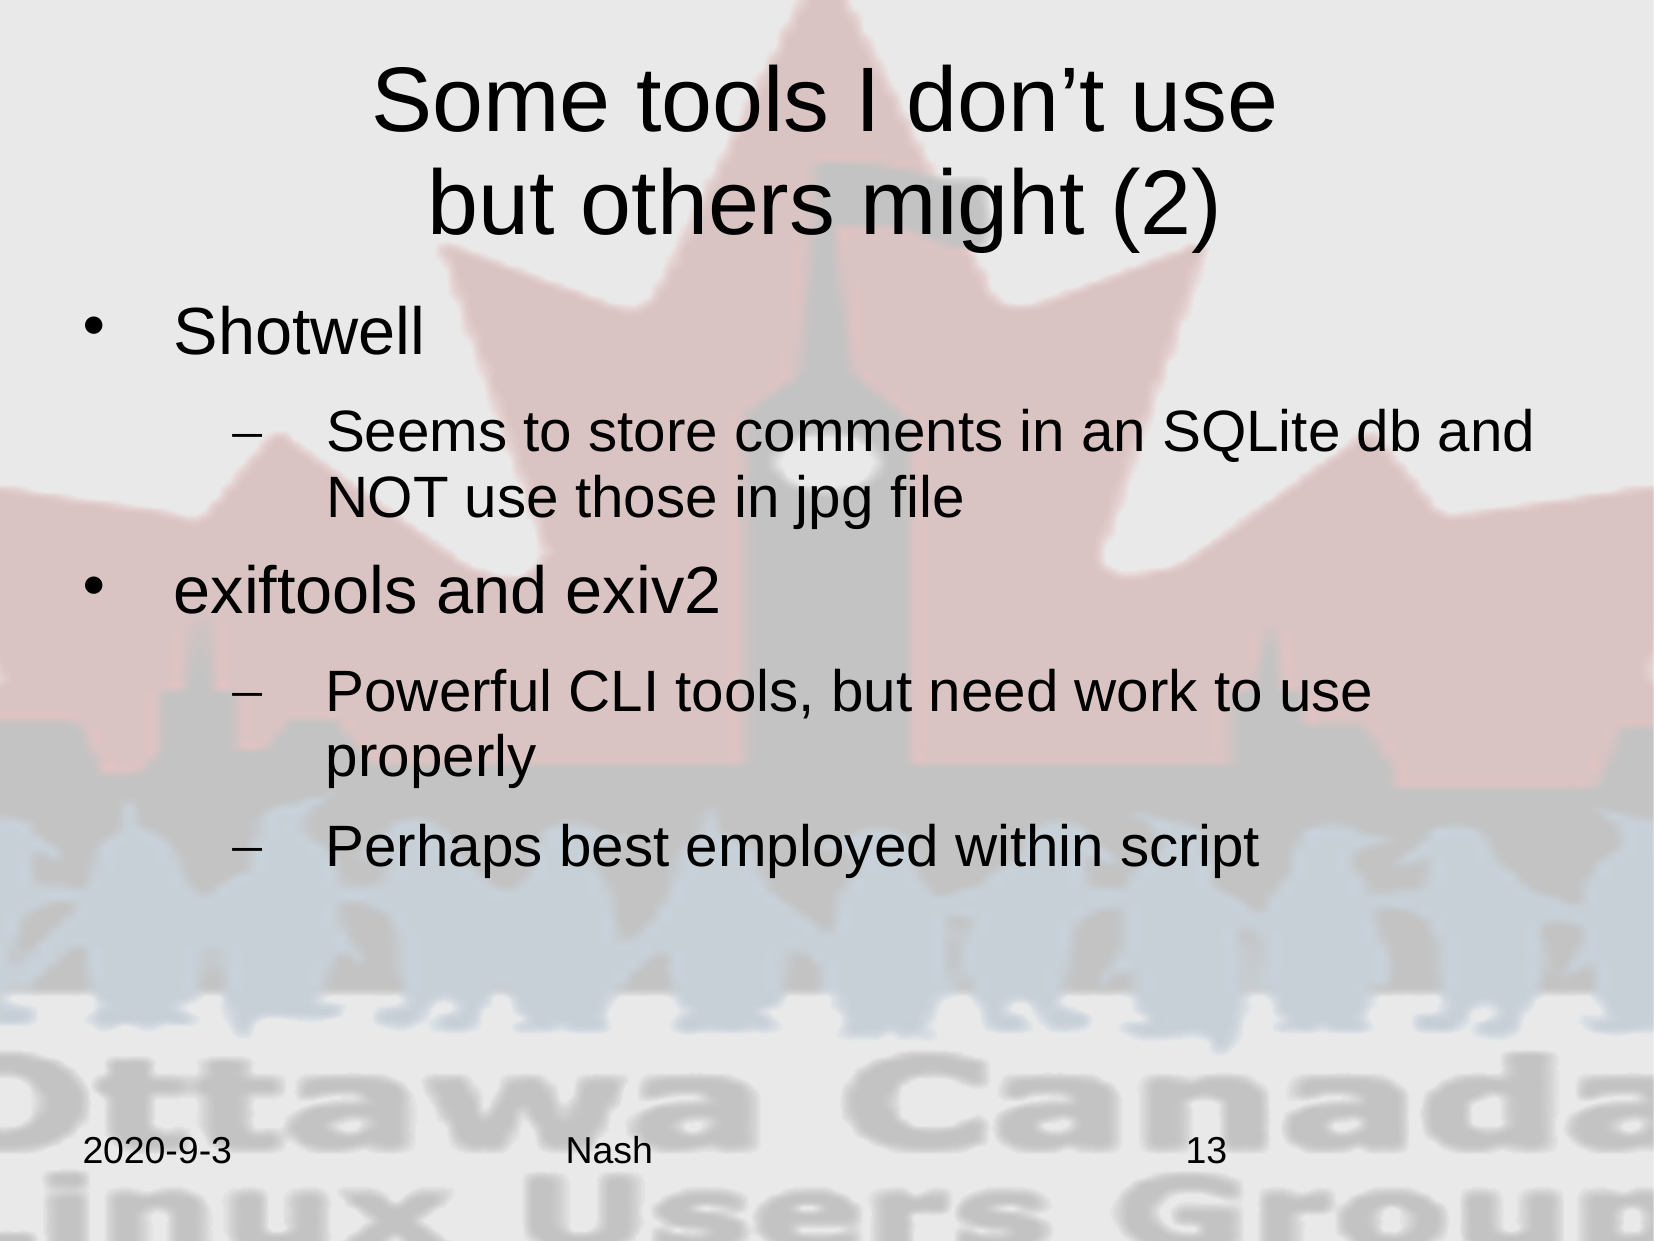

# Some tools I don’t use but others might (2)
Shotwell
Seems to store comments in an SQLite db and NOT use those in jpg file
exiftools and exiv2
Powerful CLI tools, but need work to use properly
Perhaps best employed within script
13